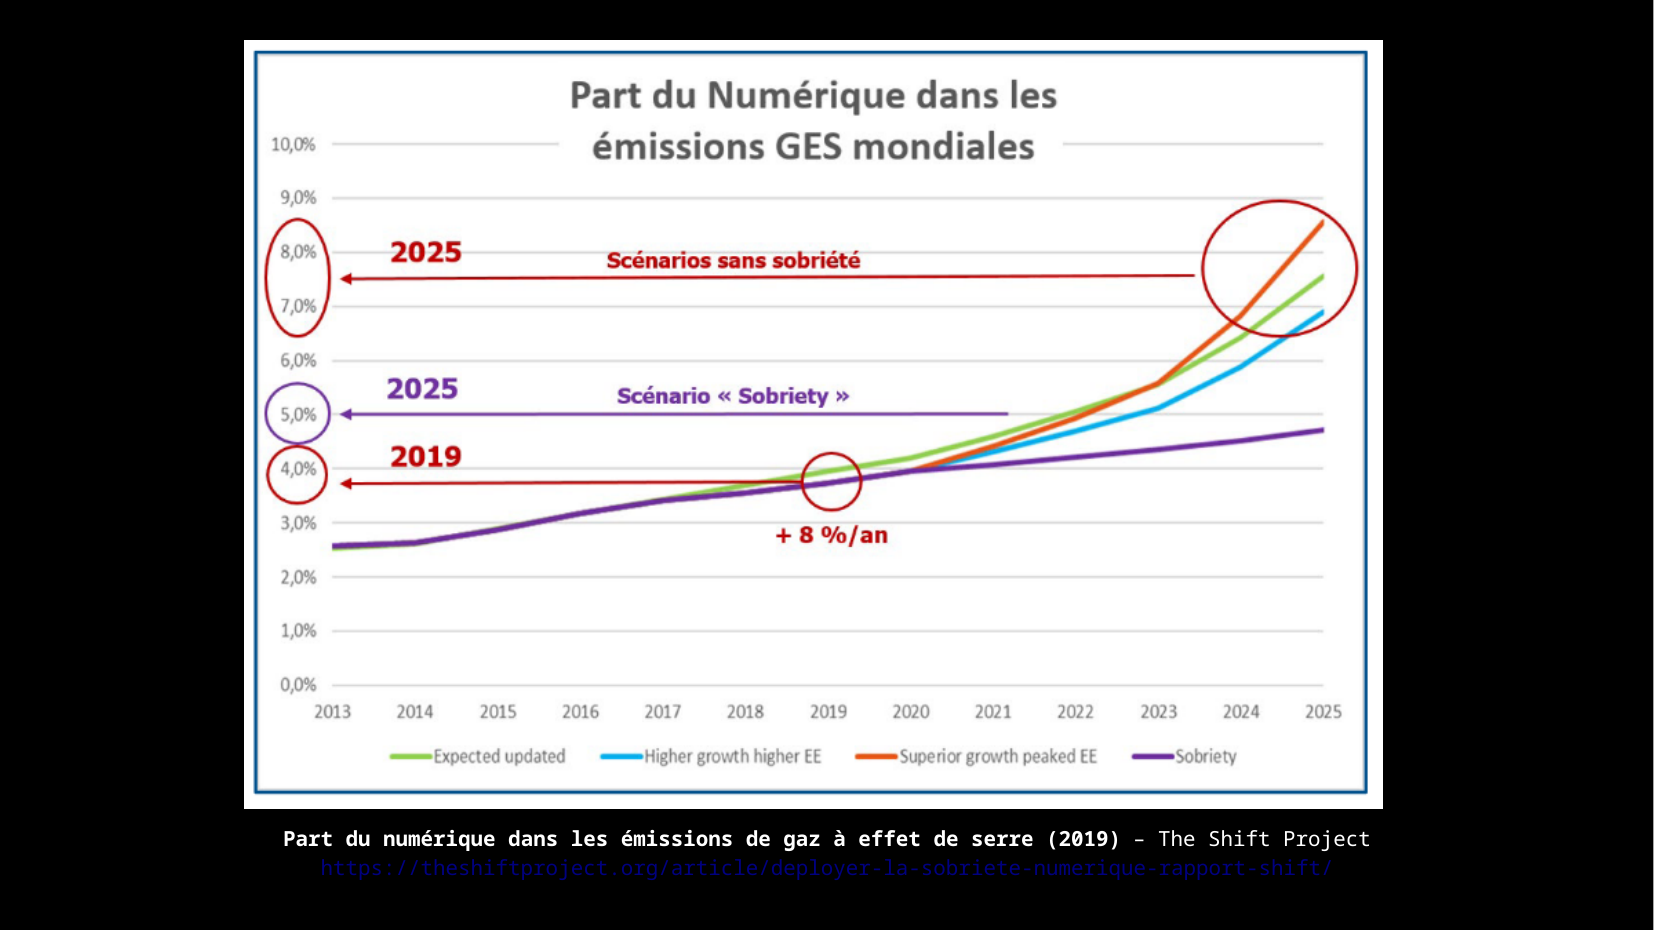

# Part du numérique dans les émissions de gaz à effet de serre (2019) – The Shift Project https://theshiftproject.org/article/deployer-la-sobriete-numerique-rapport-shift/